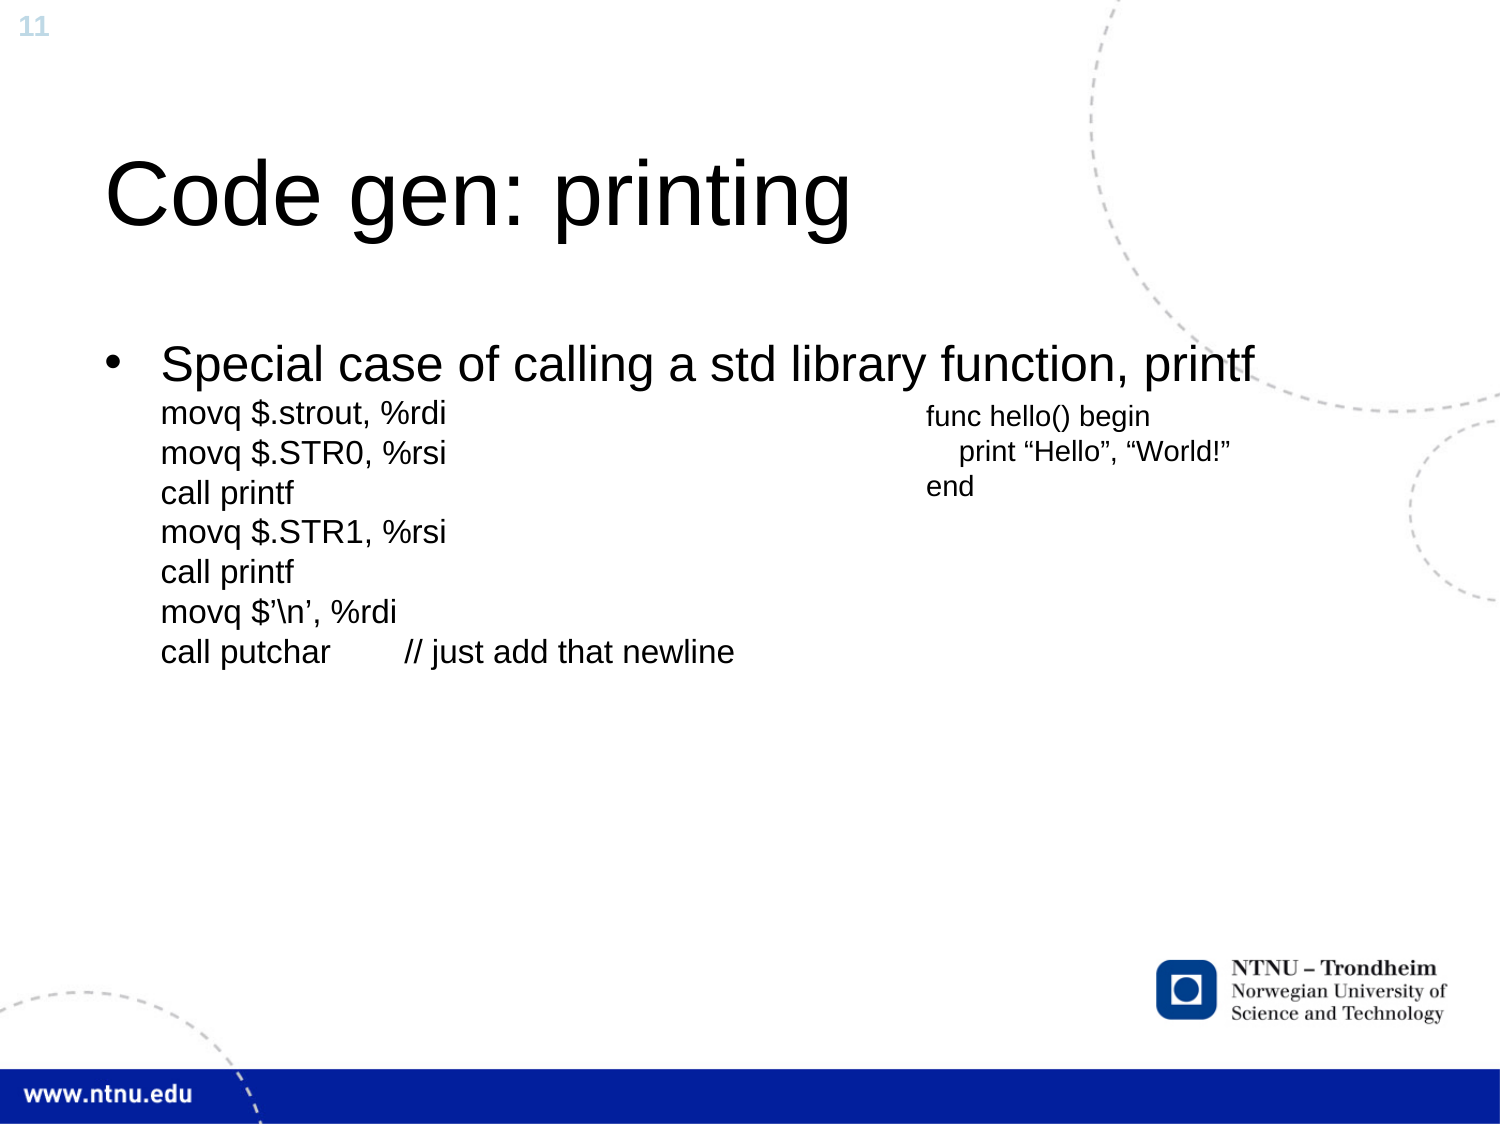

# Code gen: printing
Special case of calling a std library function, printf
movq $.strout, %rdi
movq $.STR0, %rsi
call printf
movq $.STR1, %rsi
call printf
movq $’\n’, %rdi
call putchar	// just add that newline
func hello() begin
 print “Hello”, “World!”
end